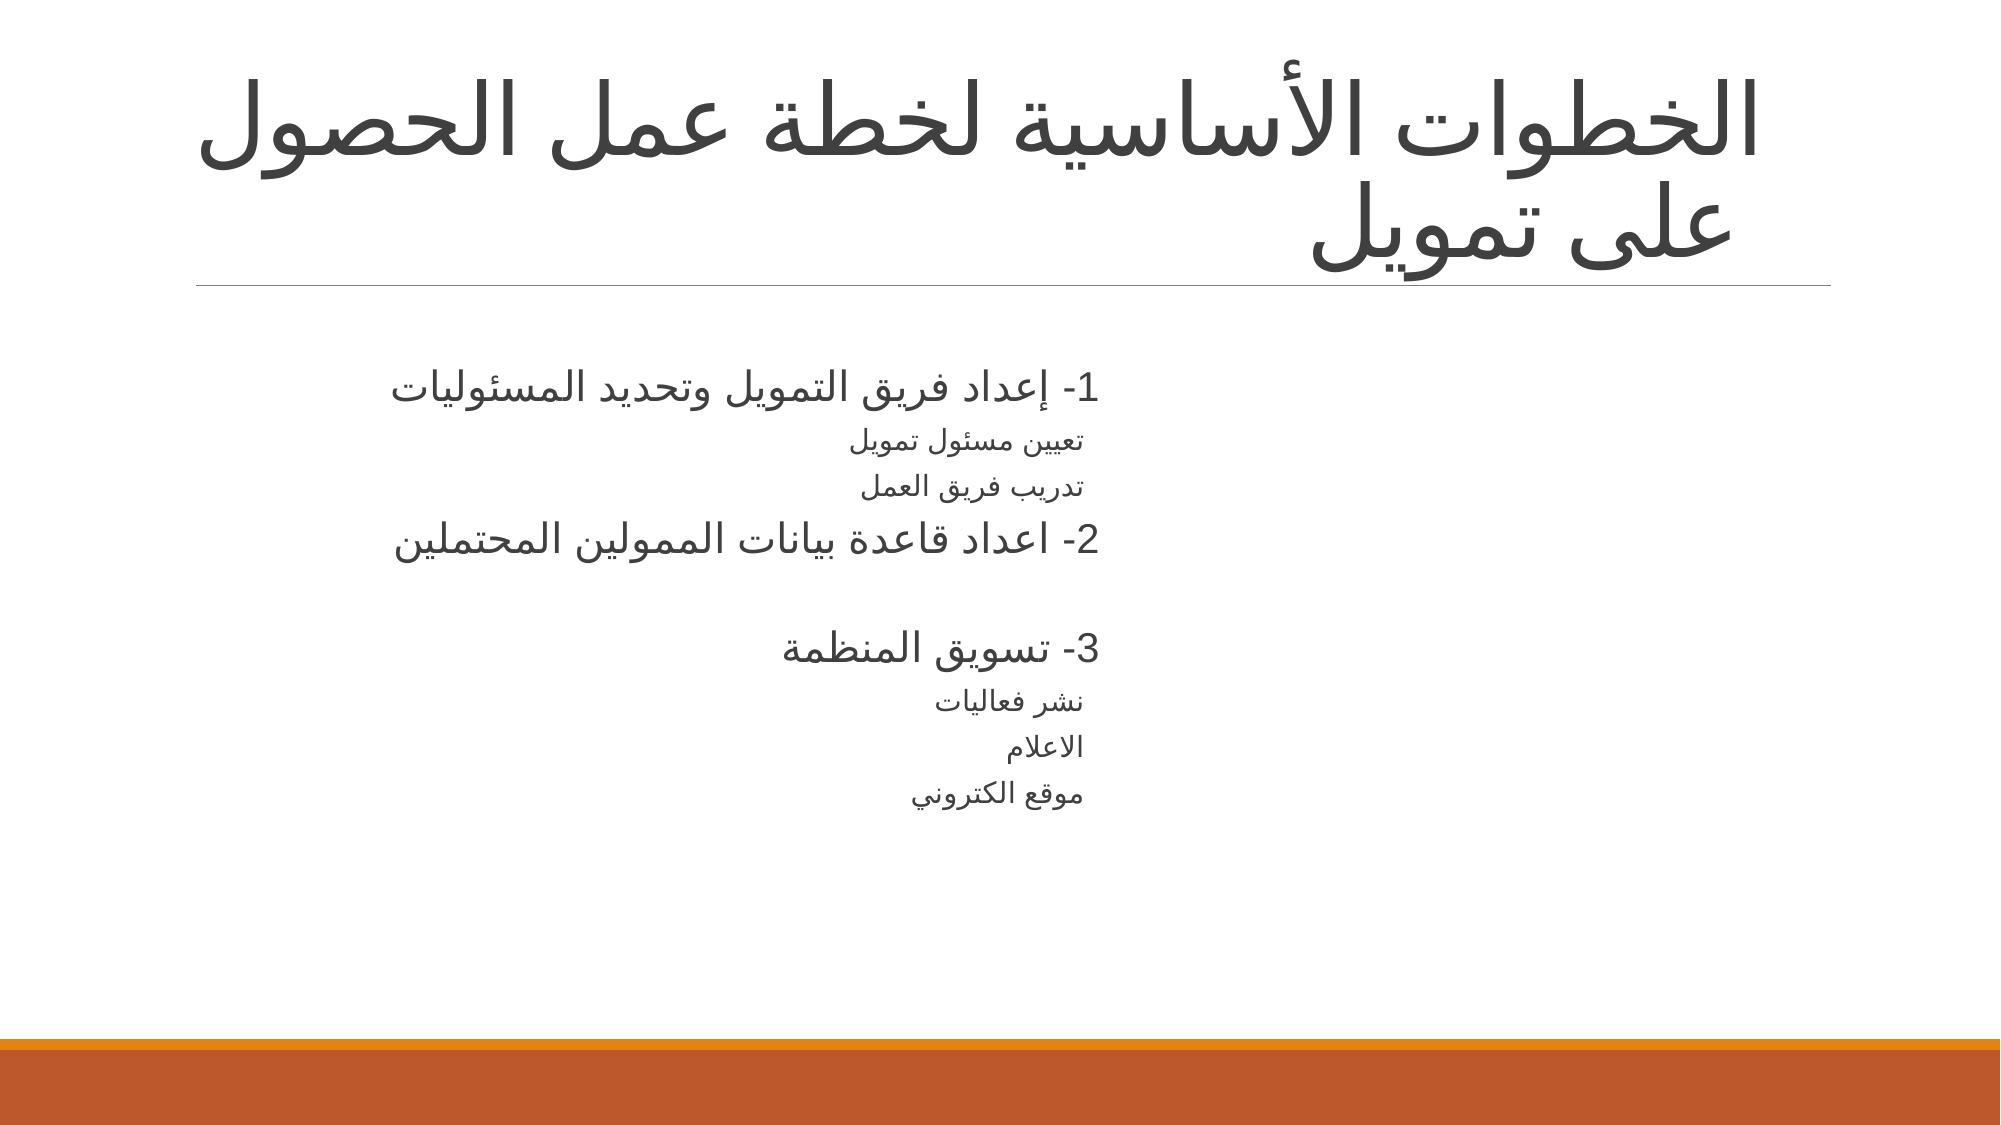

# الخطوات الأساسية لخطة عمل الحصول على تمويل
1- إعداد فريق التمويل وتحديد المسئوليات
تعيين مسئول تمويل
تدريب فريق العمل
2- اعداد قاعدة بيانات الممولين المحتملين
3- تسويق المنظمة
نشر فعاليات
الاعلام
موقع الكتروني